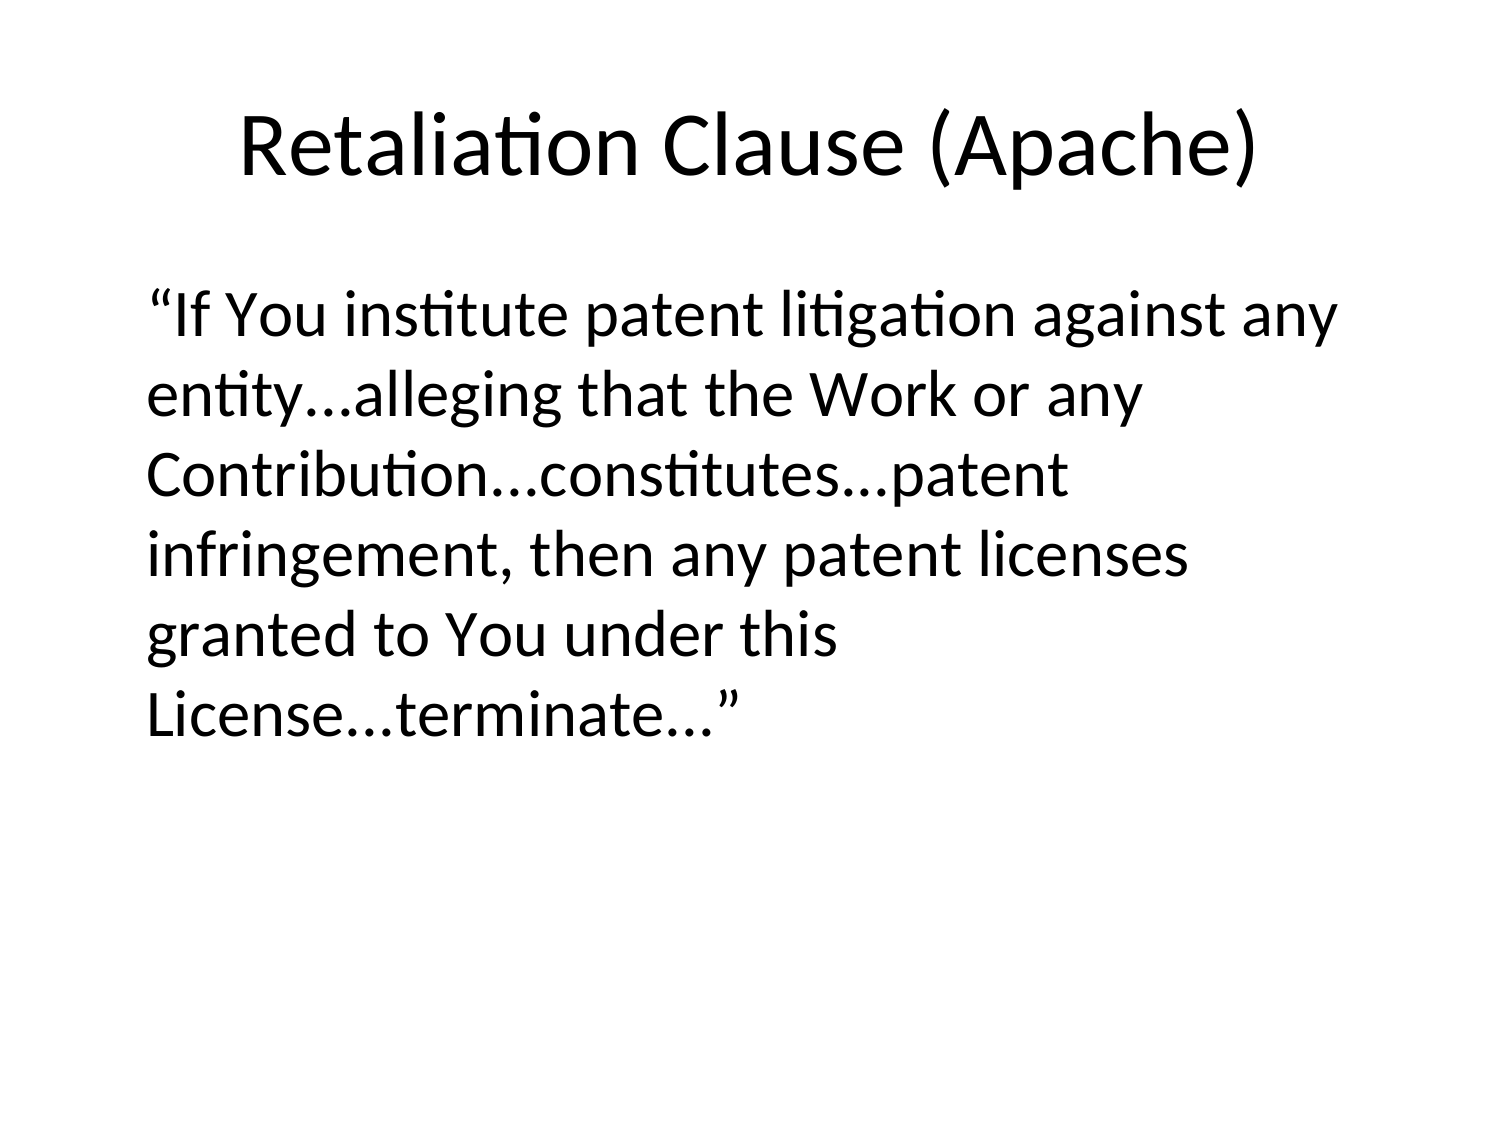

# Retaliation Clause (Apache)
“If You institute patent litigation against any entity...alleging that the Work or any Contribution...constitutes...patent infringement, then any patent licenses granted to You under this License...terminate...”